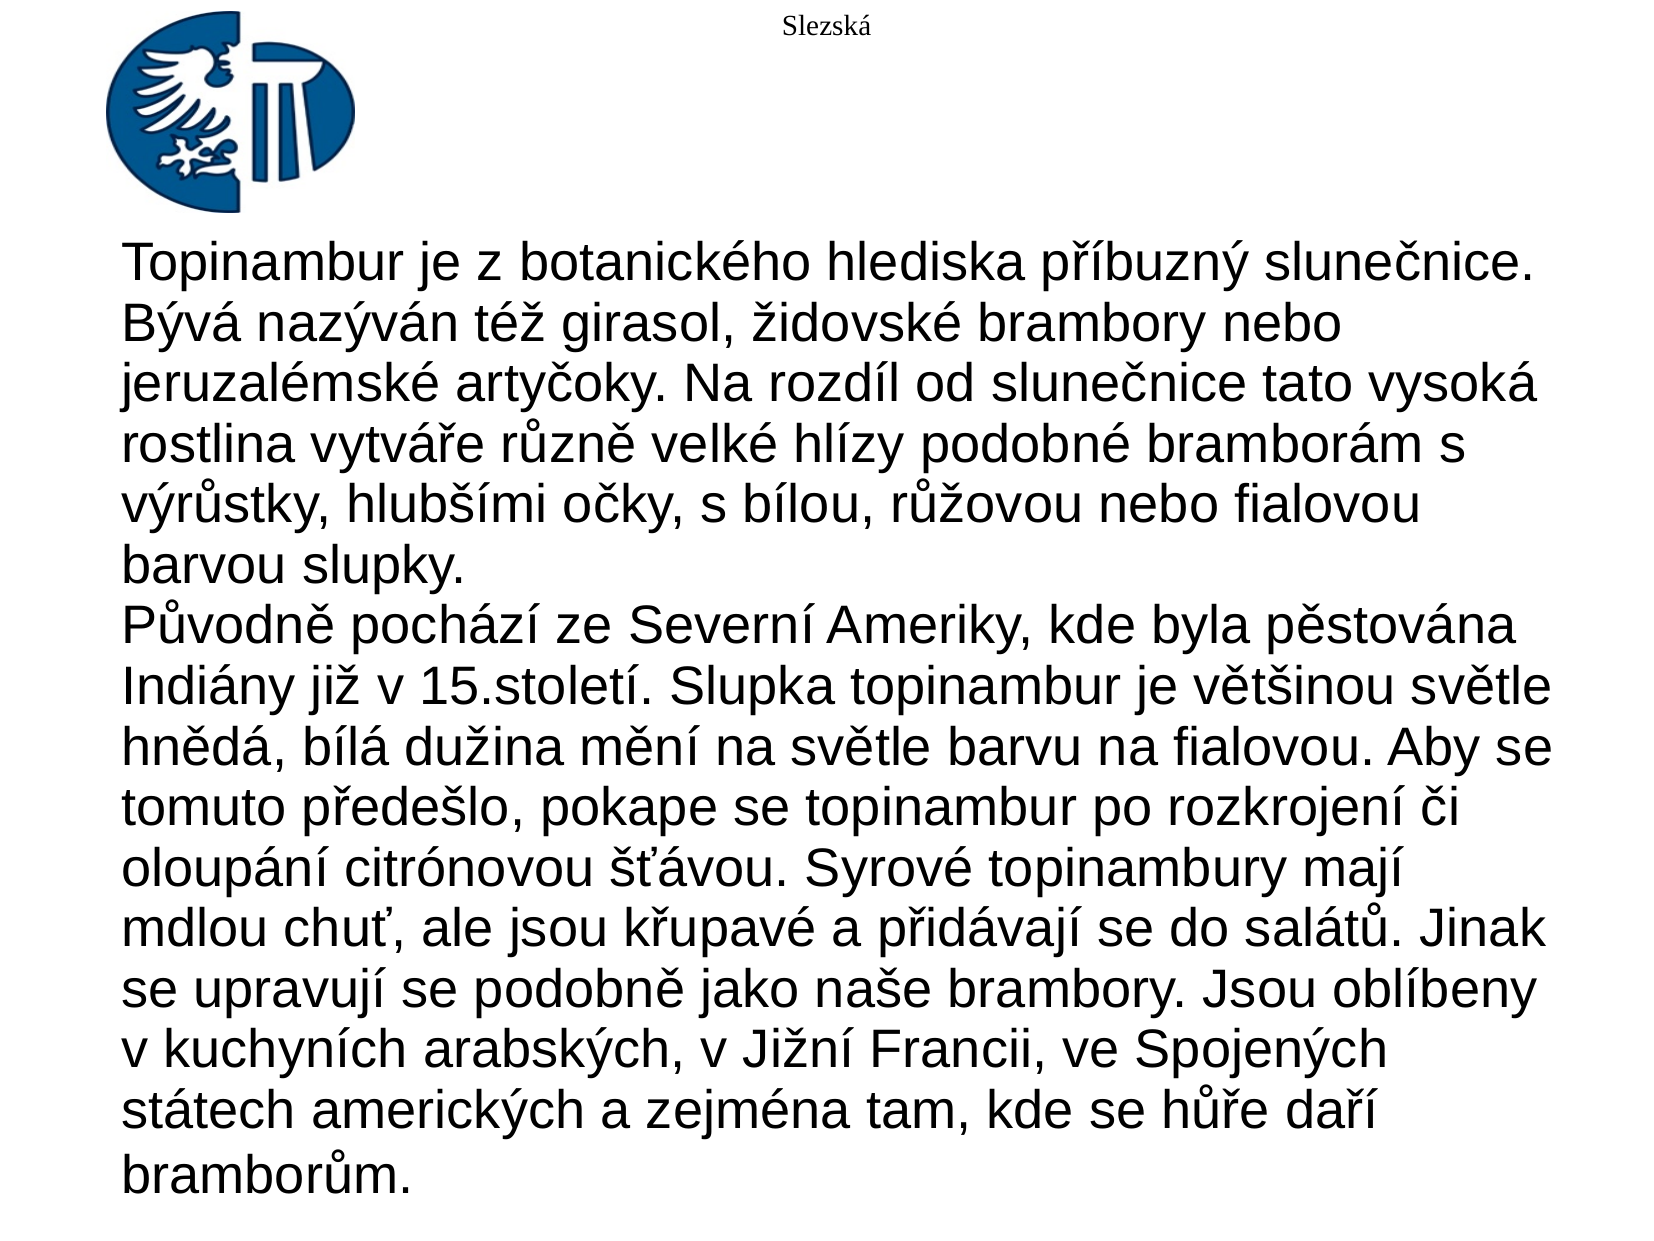

ahoj
Topinambur je z botanického hlediska příbuzný slunečnice. Bývá nazýván též girasol, židovské brambory nebo jeruzalémské artyčoky. Na rozdíl od slunečnice tato vysoká rostlina vytváře různě velké hlízy podobné bramborám s výrůstky, hlubšími očky, s bílou, růžovou nebo fialovou barvou slupky.
Původně pochází ze Severní Ameriky, kde byla pěstována Indiány již v 15.století. Slupka topinambur je většinou světle hnědá, bílá dužina mění na světle barvu na fialovou. Aby se tomuto předešlo, pokape se topinambur po rozkrojení či oloupání citrónovou šťávou. Syrové topinambury mají mdlou chuť, ale jsou křupavé a přidávají se do salátů. Jinak se upravují se podobně jako naše brambory. Jsou oblíbeny v kuchyních arabských, v Jižní Francii, ve Spojených státech amerických a zejména tam, kde se hůře daří bramborům.